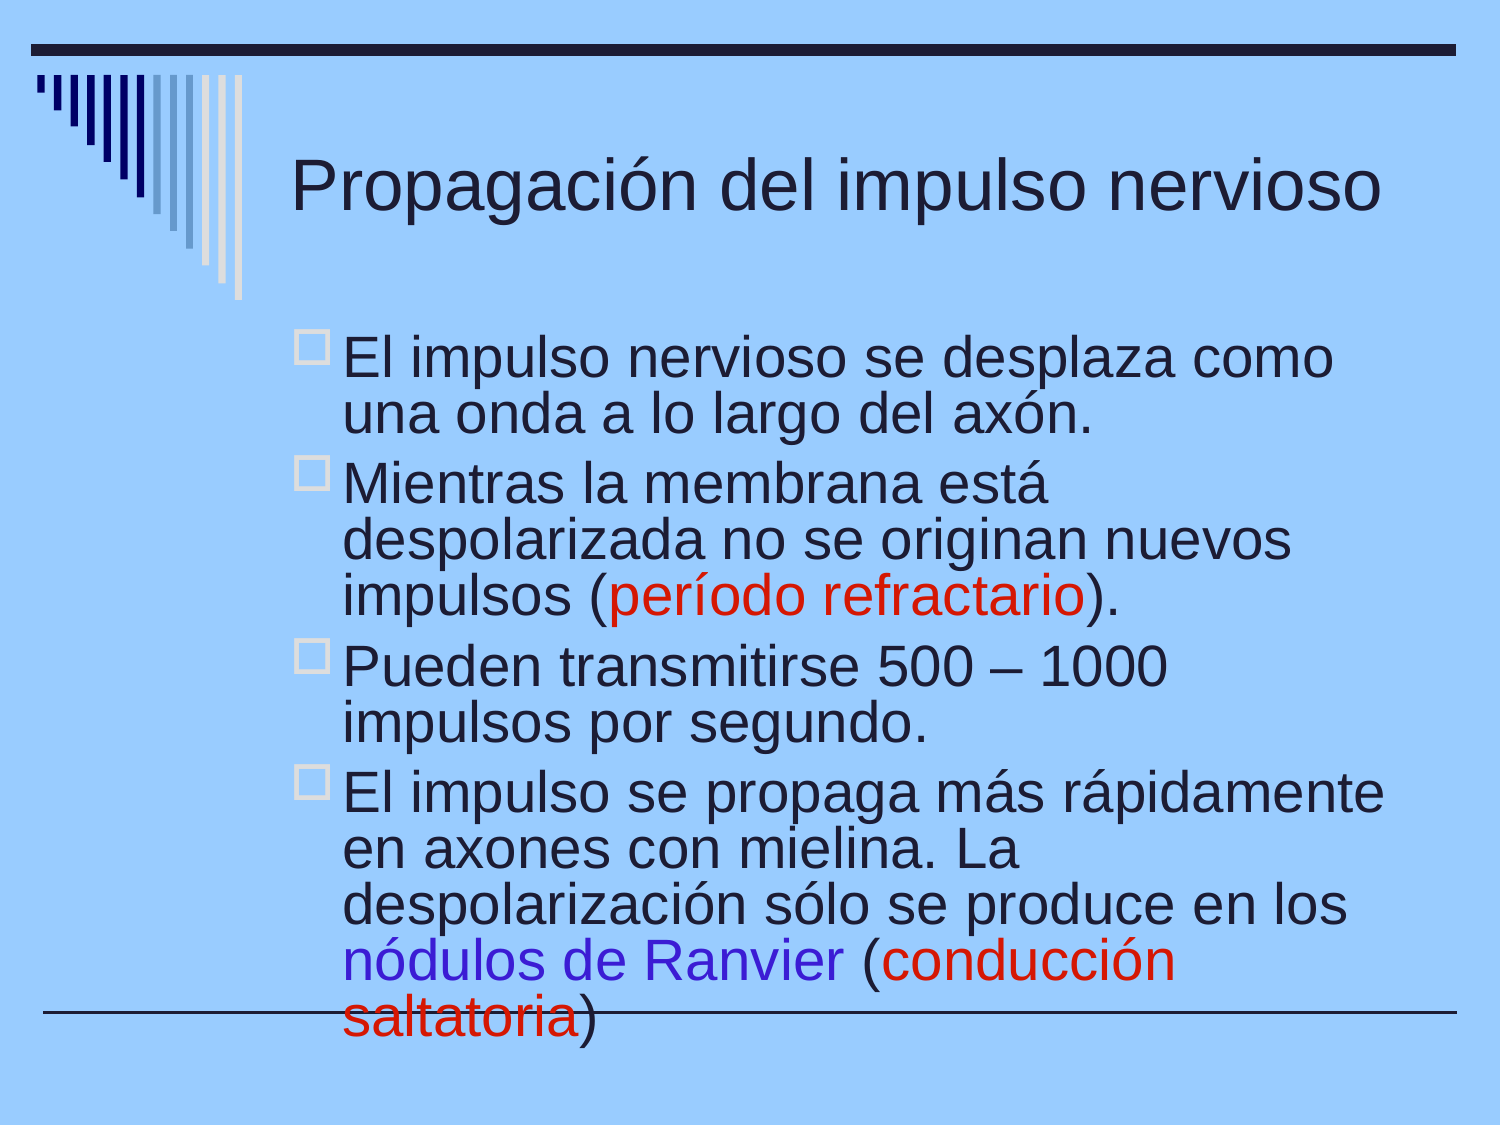

# Propagación del impulso nervioso
El impulso nervioso se desplaza como una onda a lo largo del axón.
Mientras la membrana está despolarizada no se originan nuevos impulsos (período refractario).
Pueden transmitirse 500 – 1000 impulsos por segundo.
El impulso se propaga más rápidamente en axones con mielina. La despolarización sólo se produce en los nódulos de Ranvier (conducción saltatoria)